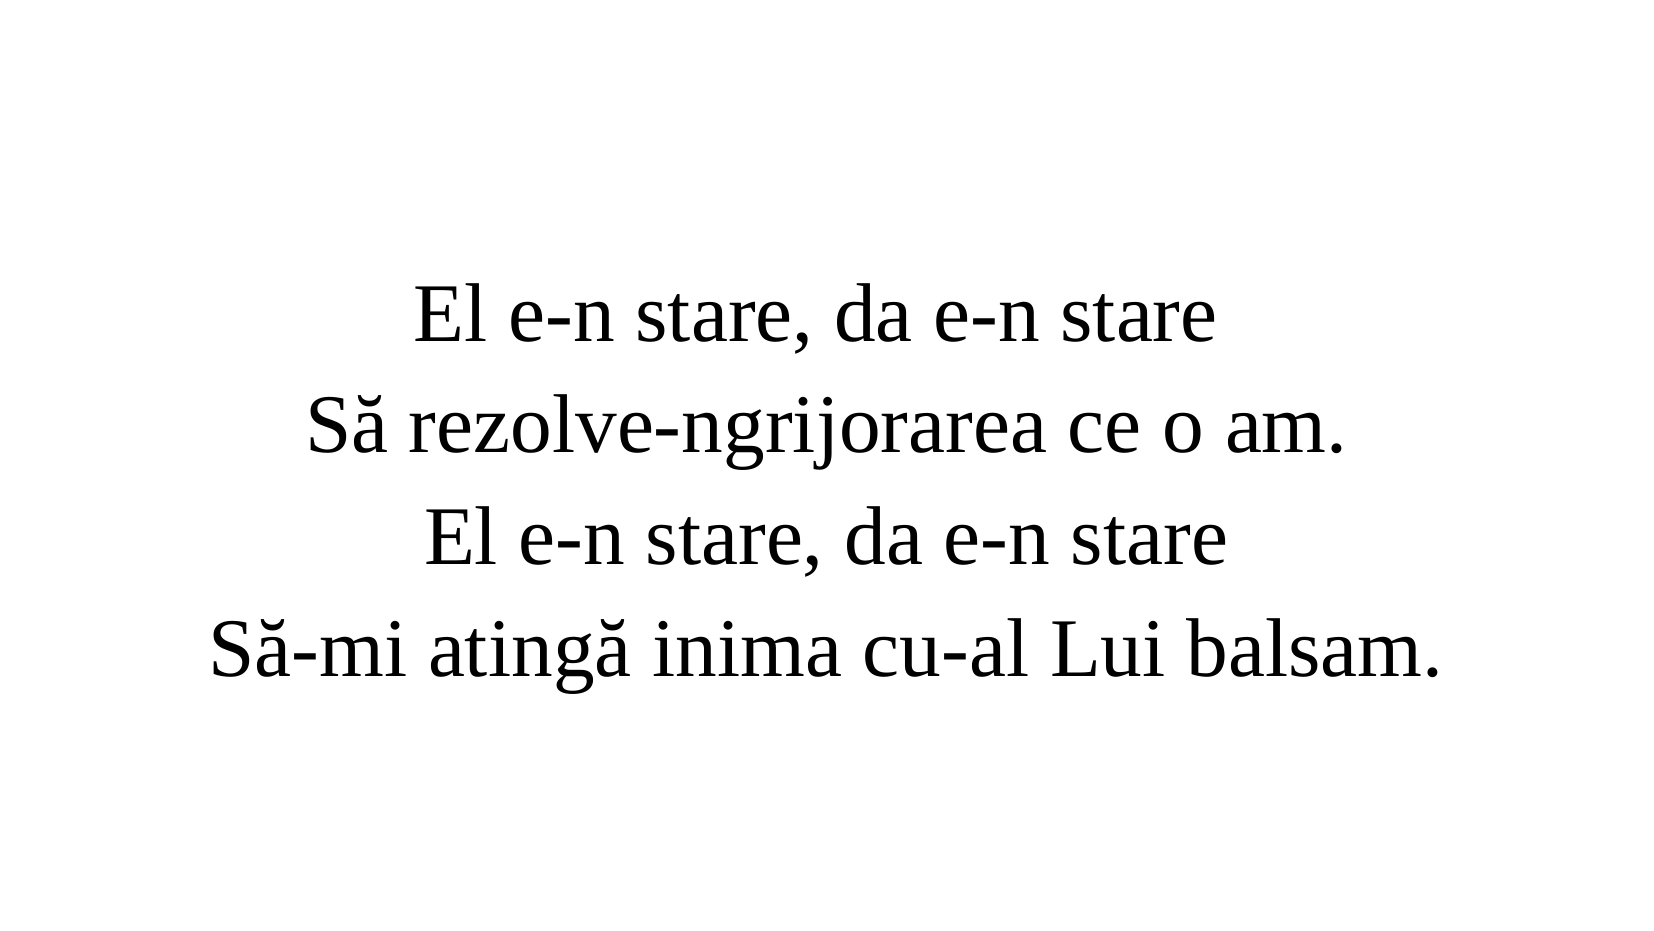

# El e-n stare, da e-n stare
Să rezolve-ngrijorarea ce o am.
El e-n stare, da e-n stare
Să-mi atingă inima cu-al Lui balsam.